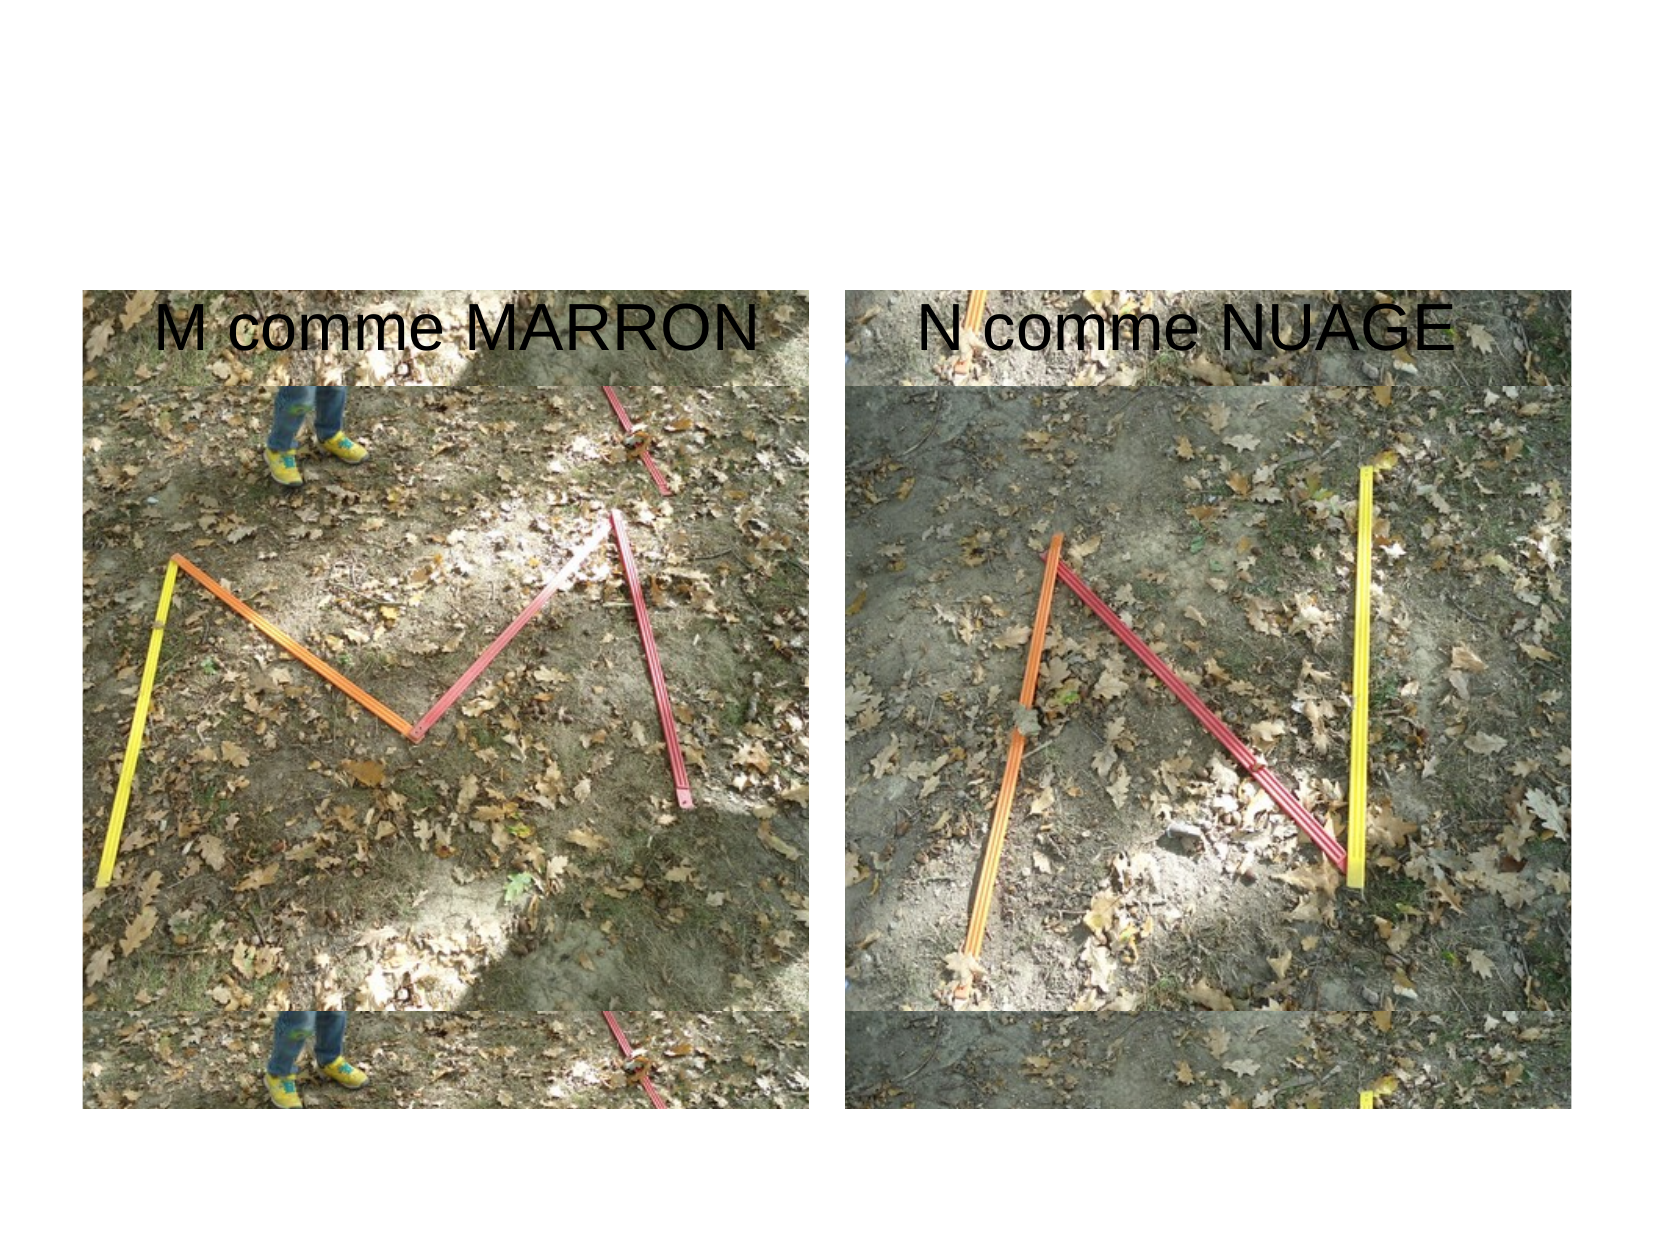

# M comme MARRON
N comme NUAGE